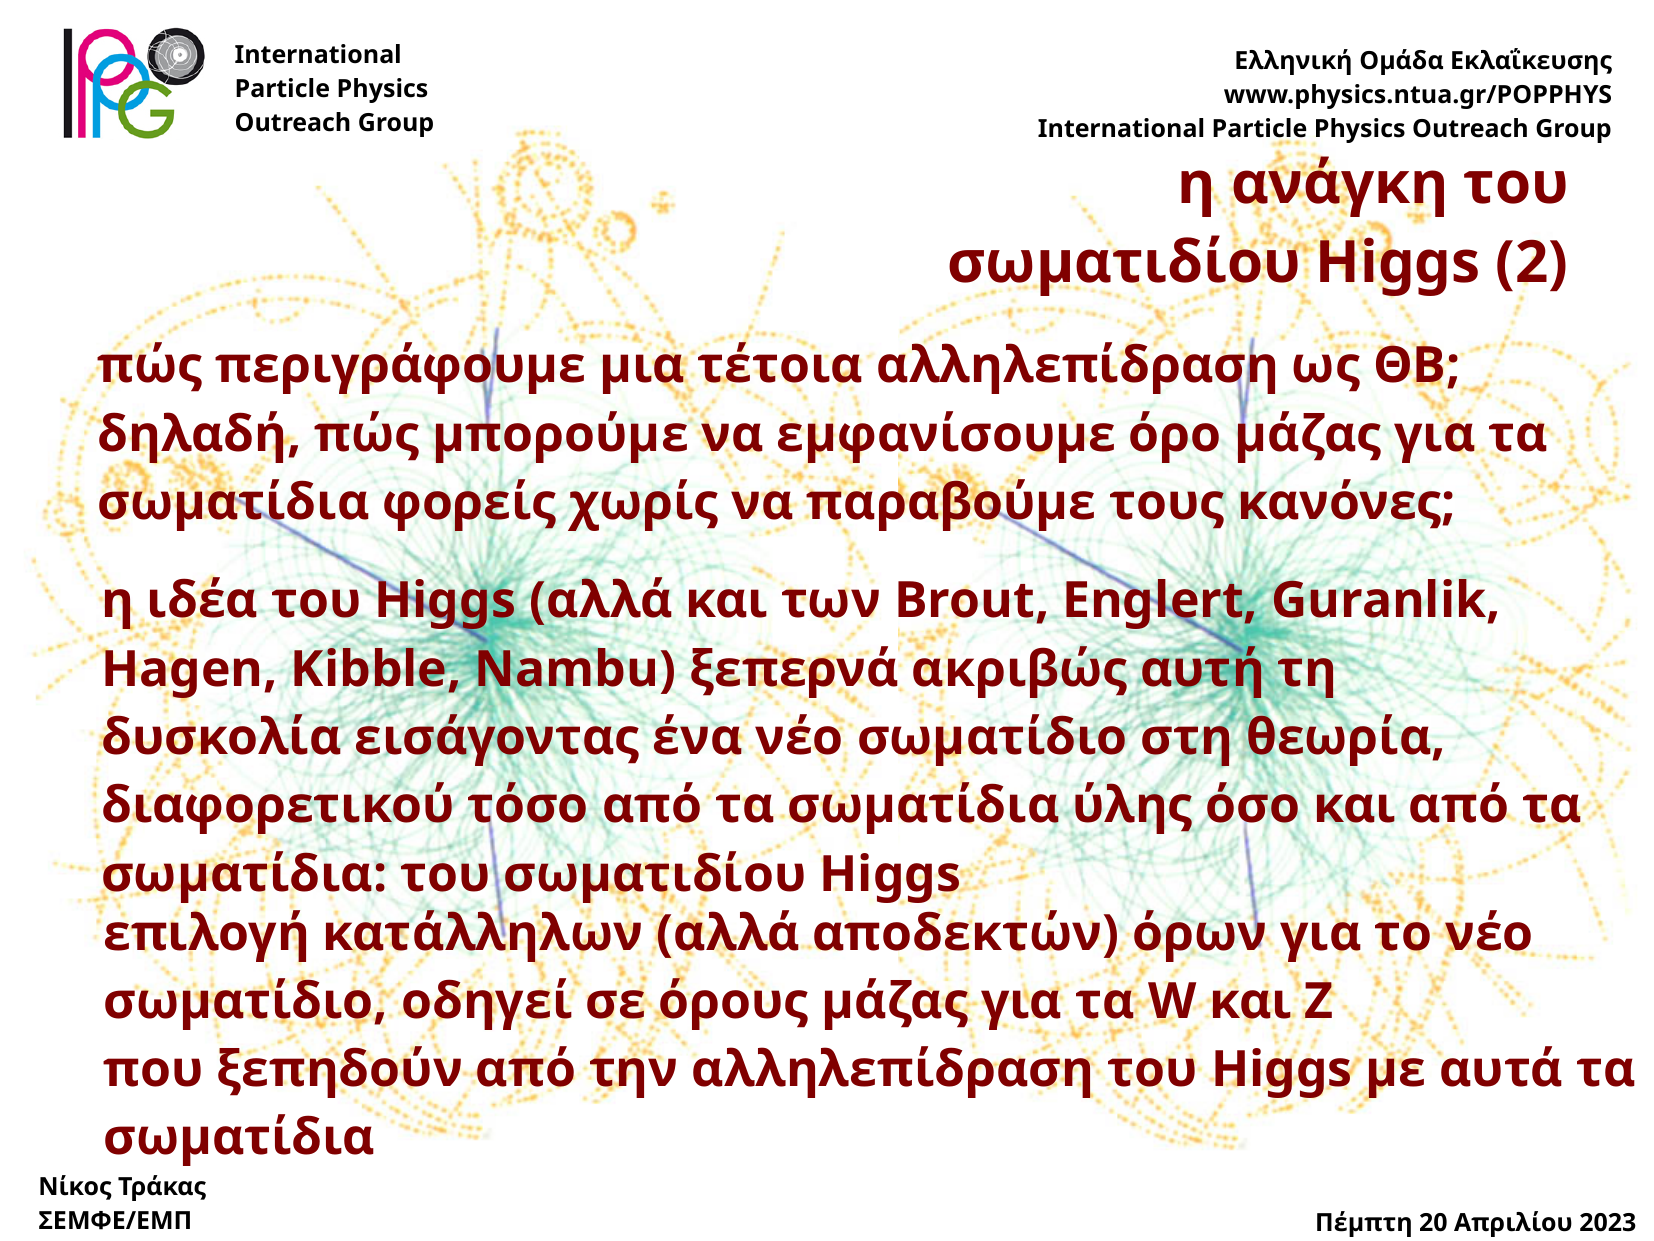

η ανάγκη του σωματιδίου Higgs (2)
πώς περιγράφουμε μια τέτοια αλληλεπίδραση ως ΘΒ;
δηλαδή, πώς μπορούμε να εμφανίσουμε όρο μάζας για τα
σωματίδια φορείς χωρίς να παραβούμε τους κανόνες;
η ιδέα του Higgs (αλλά και των Brout, Englert, Guranlik,
Hagen, Kibble, Nambu) ξεπερνά ακριβώς αυτή τη
δυσκολία εισάγοντας ένα νέο σωματίδιο στη θεωρία,
διαφορετικού τόσο από τα σωματίδια ύλης όσο και από τα
σωματίδια: του σωματιδίου Higgs
επιλογή κατάλληλων (αλλά αποδεκτών) όρων για το νέο
σωματίδιο, οδηγεί σε όρους μάζας για τα W και Z
που ξεπηδούν από την αλληλεπίδραση του Higgs με αυτά τα
σωματίδια